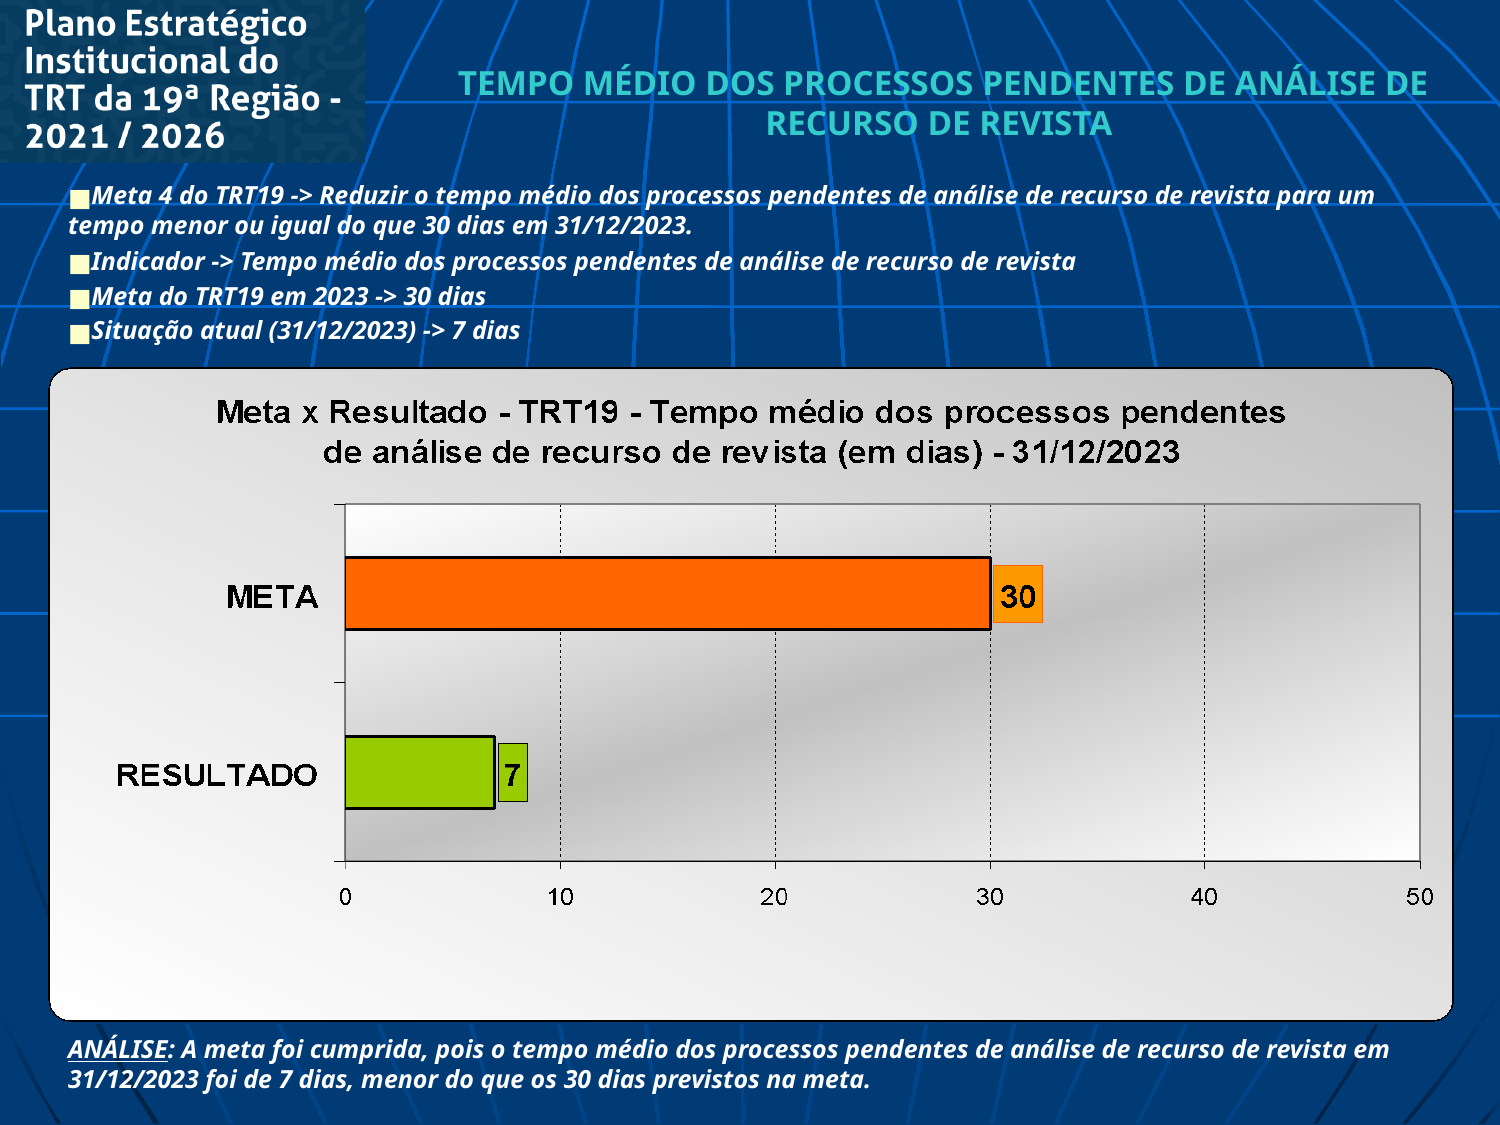

TEMPO MÉDIO DOS PROCESSOS PENDENTES DE ANÁLISE DE RECURSO DE REVISTA
Meta 4 do TRT19 -> Reduzir o tempo médio dos processos pendentes de análise de recurso de revista para um tempo menor ou igual do que 30 dias em 31/12/2023.
Indicador -> Tempo médio dos processos pendentes de análise de recurso de revista
Meta do TRT19 em 2023 -> 30 dias
Situação atual (31/12/2023) -> 7 dias
ANÁLISE: A meta foi cumprida, pois o tempo médio dos processos pendentes de análise de recurso de revista em 31/12/2023 foi de 7 dias, menor do que os 30 dias previstos na meta.